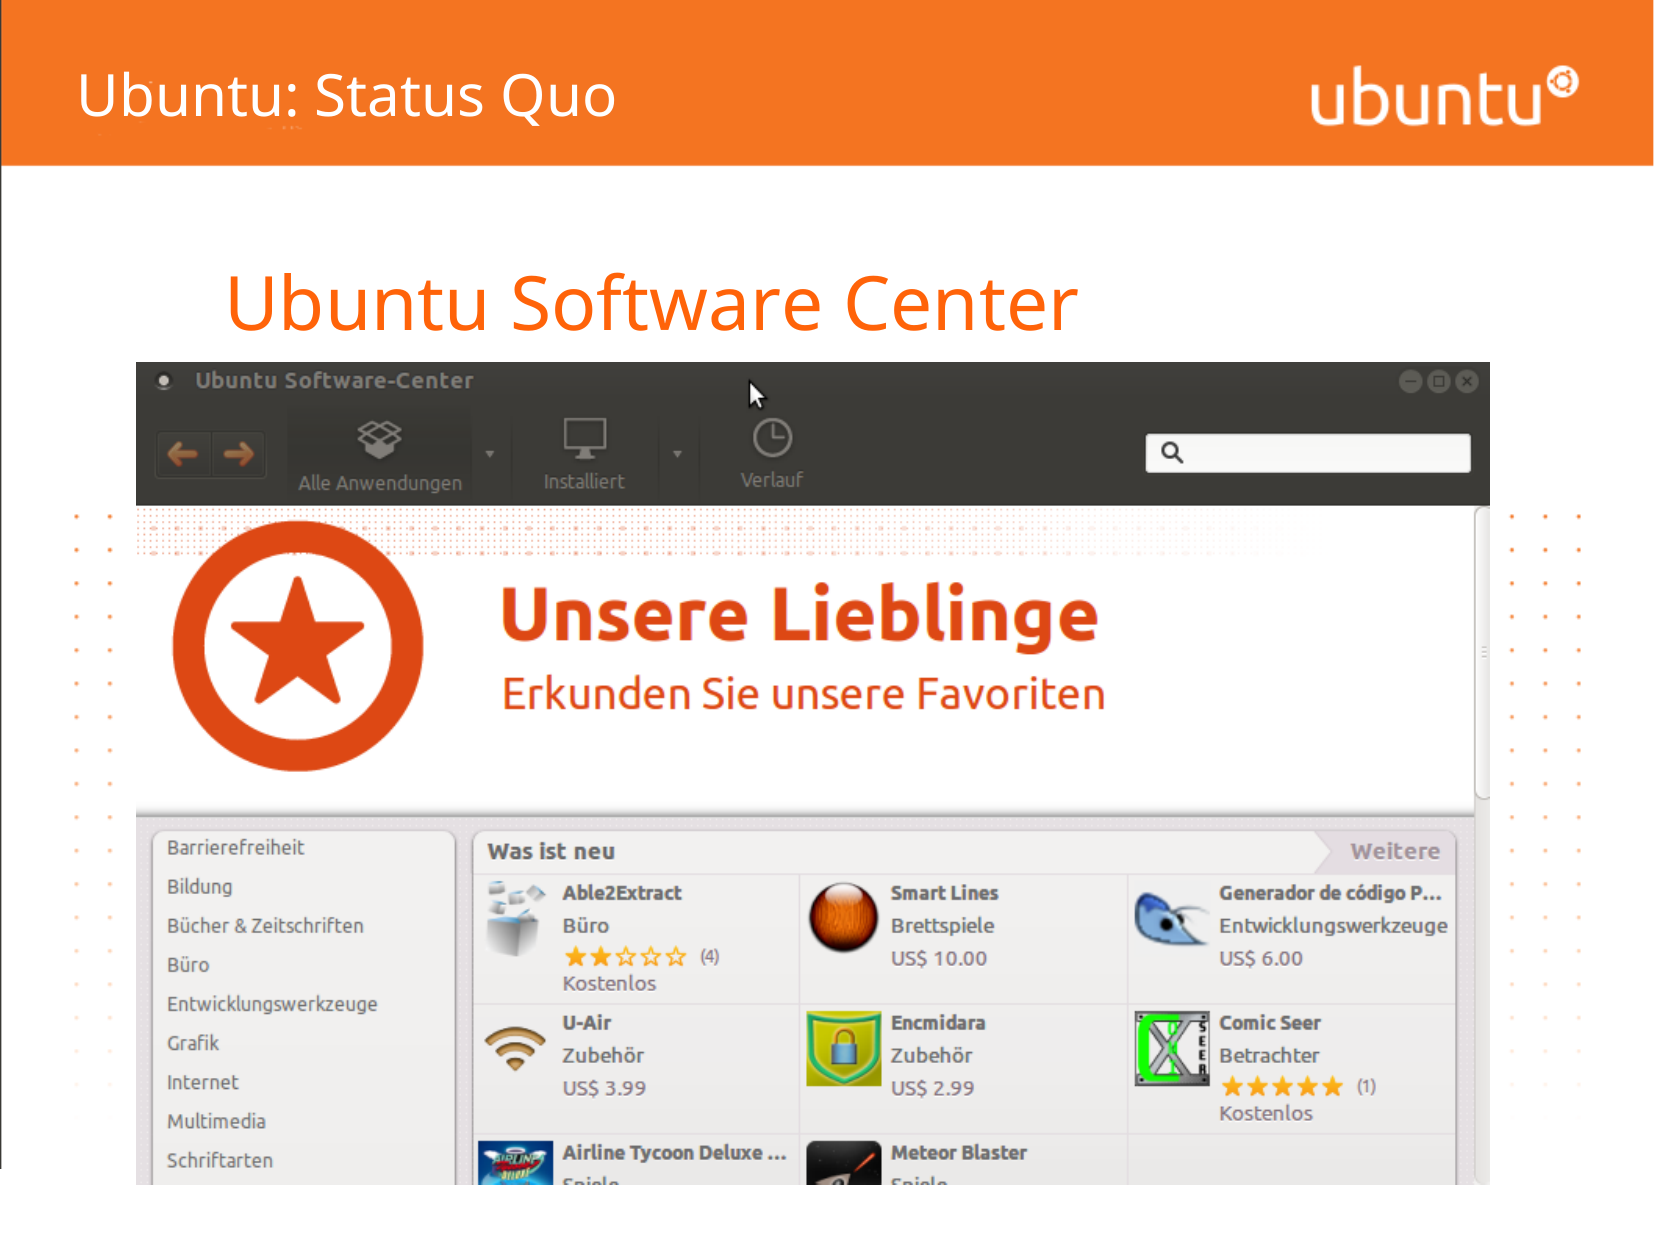

# Ubuntu: Status Quo
Ubuntu Software Center